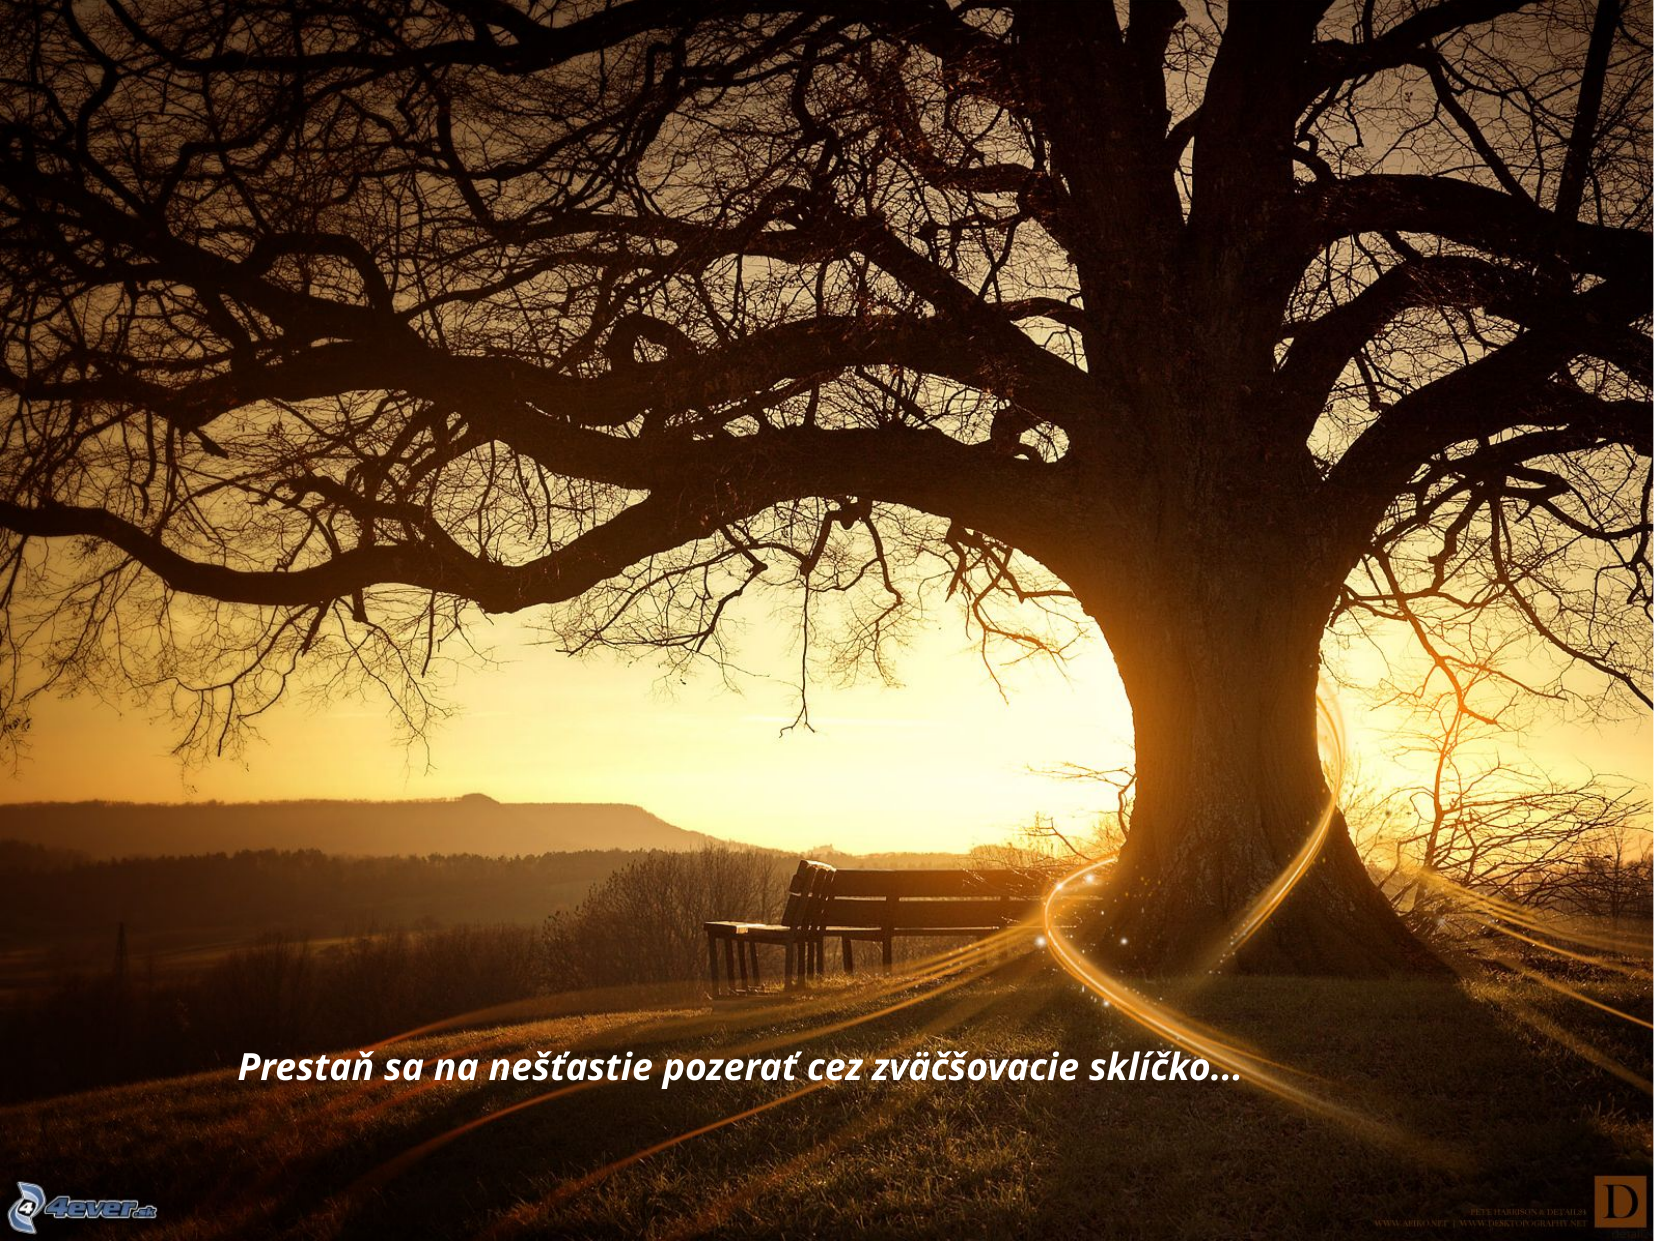

Prestaň sa na nešťastie pozerať cez zväčšovacie sklíčko...